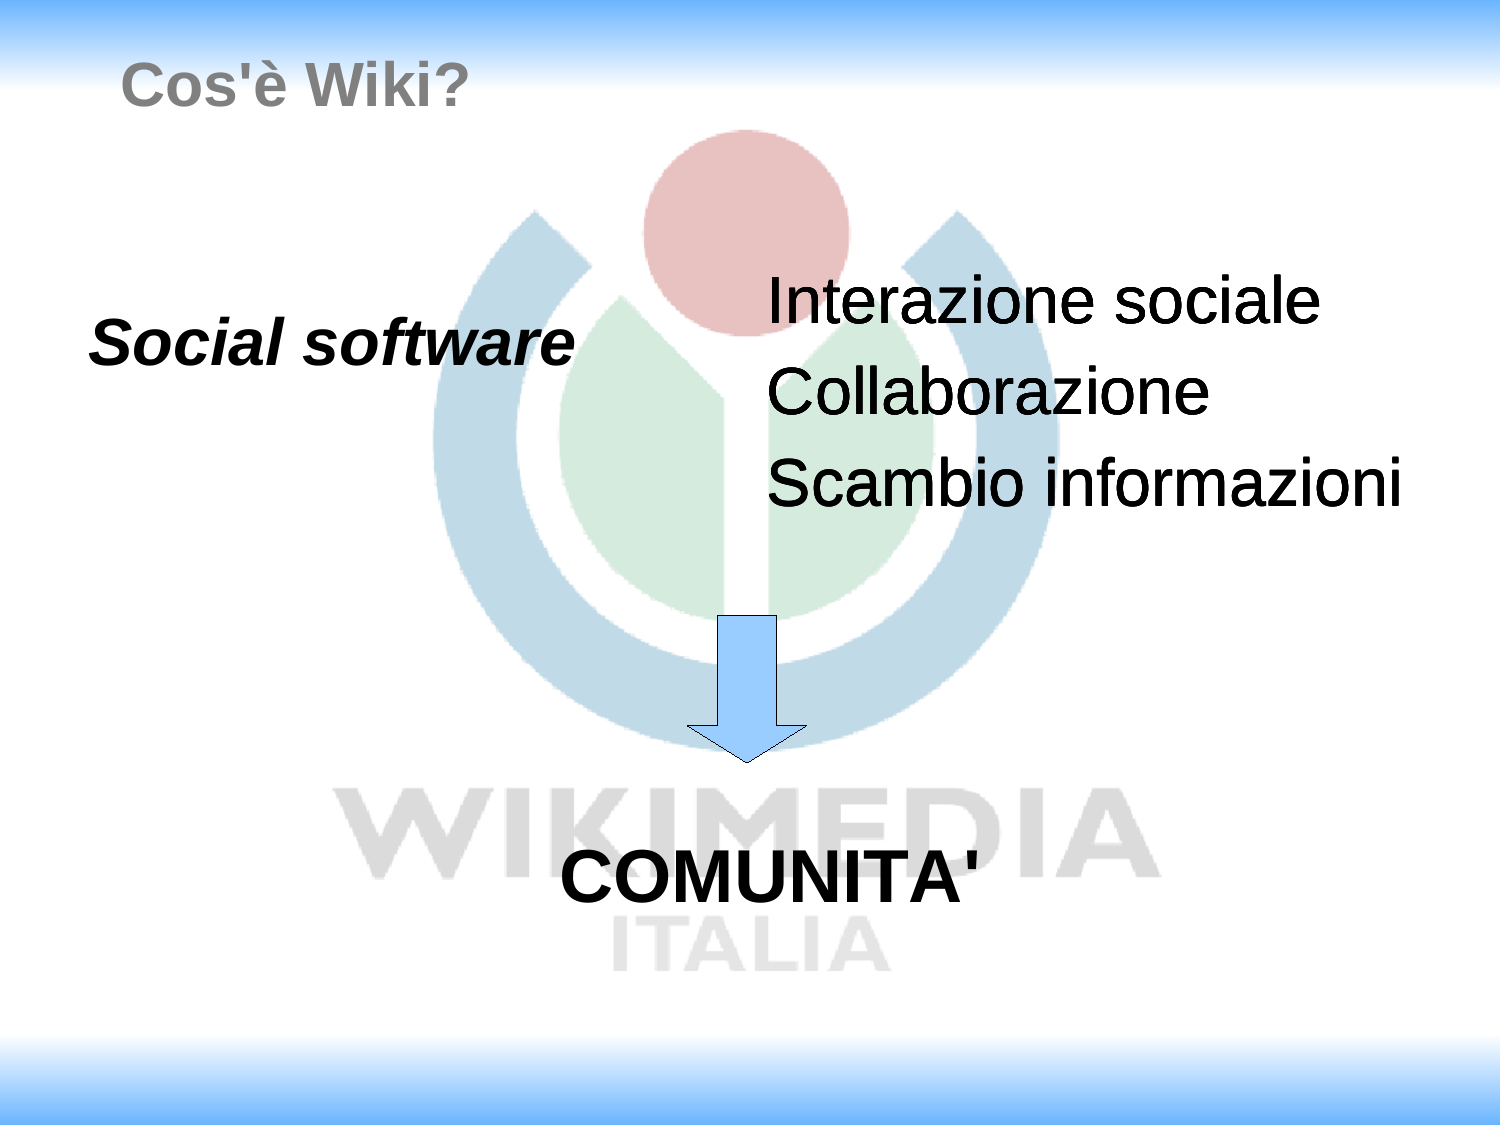

Cos'è Wiki?
# Interazione sociale
Collaborazione
Scambio informazioni
Interazione sociale
Collaborazione
Scambio informazioni
Interazione sociale
Collaborazione
Scambio informazioni
Interazione sociale
Collaborazione
Scambio informazioni
 Social software
COMUNITA'